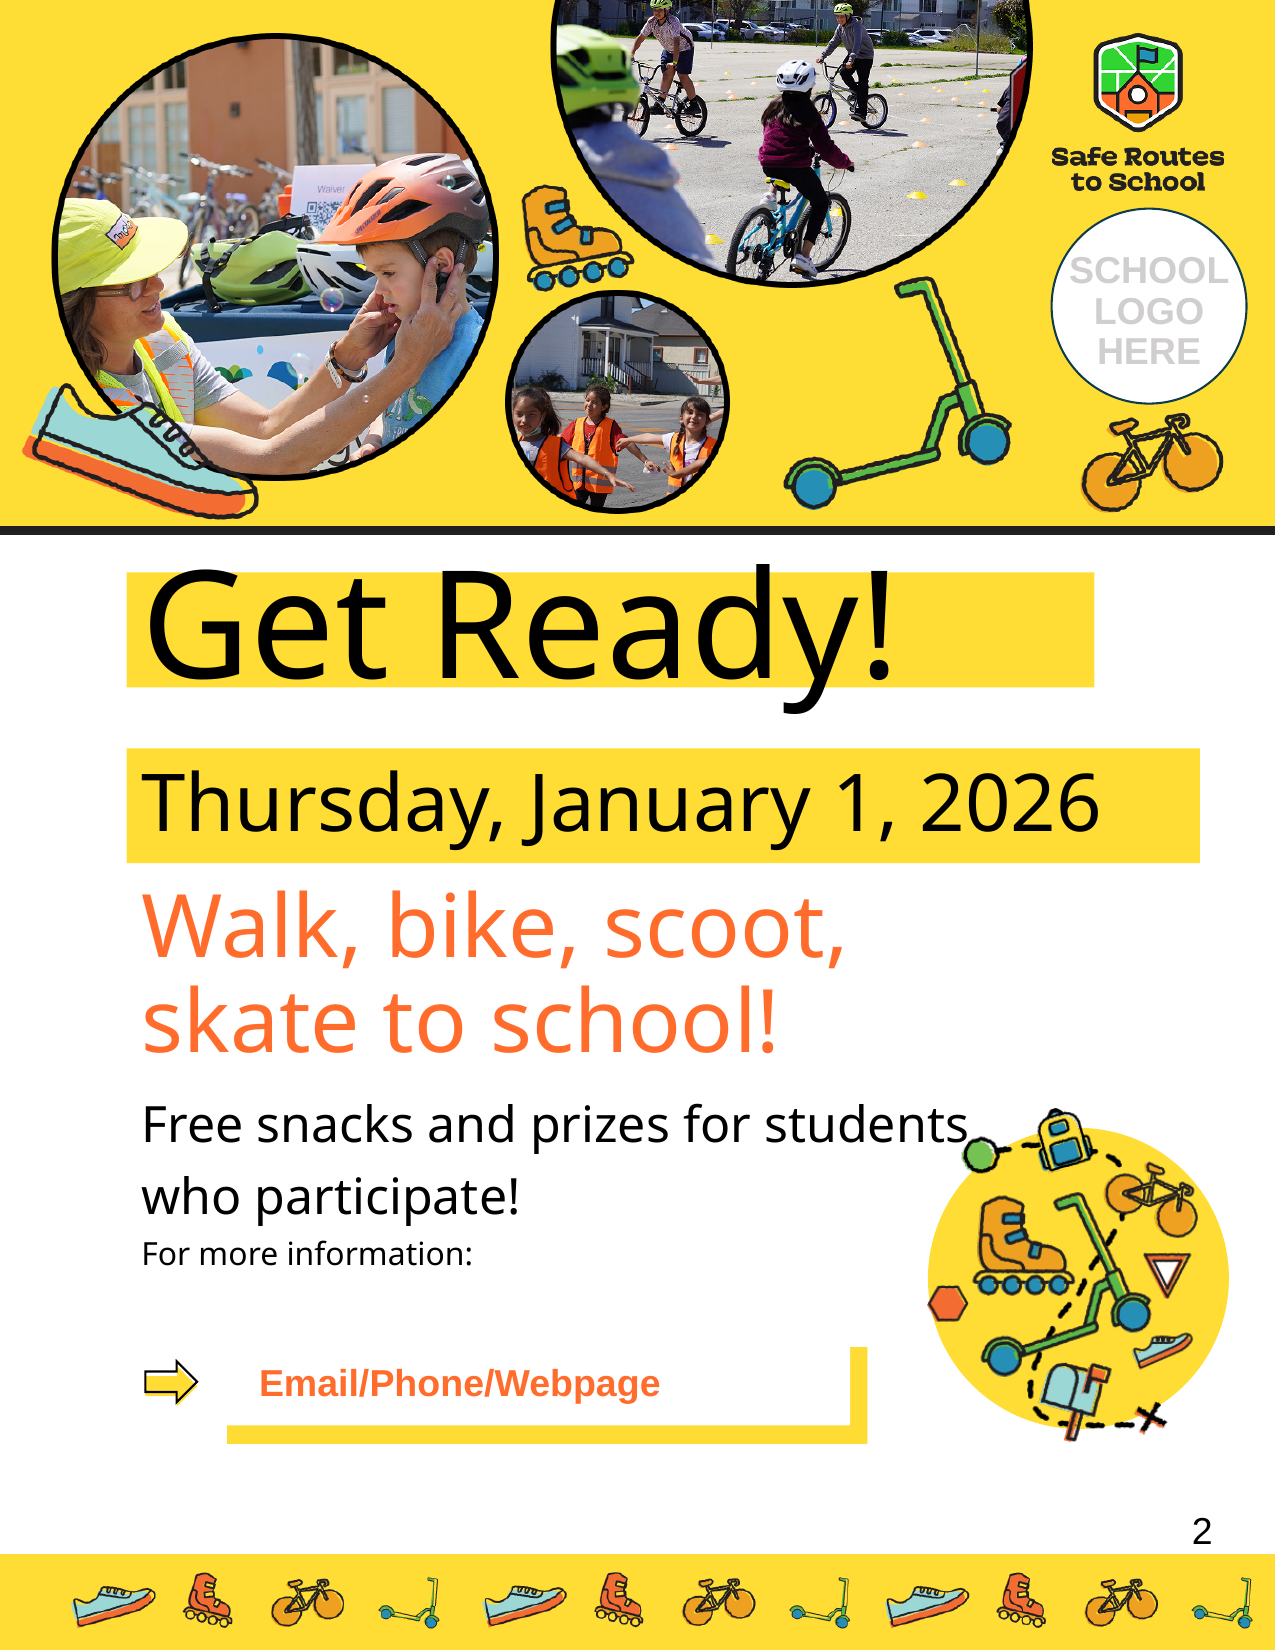

SCHOOL LOGO HERE
Get Ready!
# Thursday, January 1, 2026
Walk, bike, scoot, skate to school!
Free snacks and prizes for students who participate!
For more information:
Email/Phone/Webpage